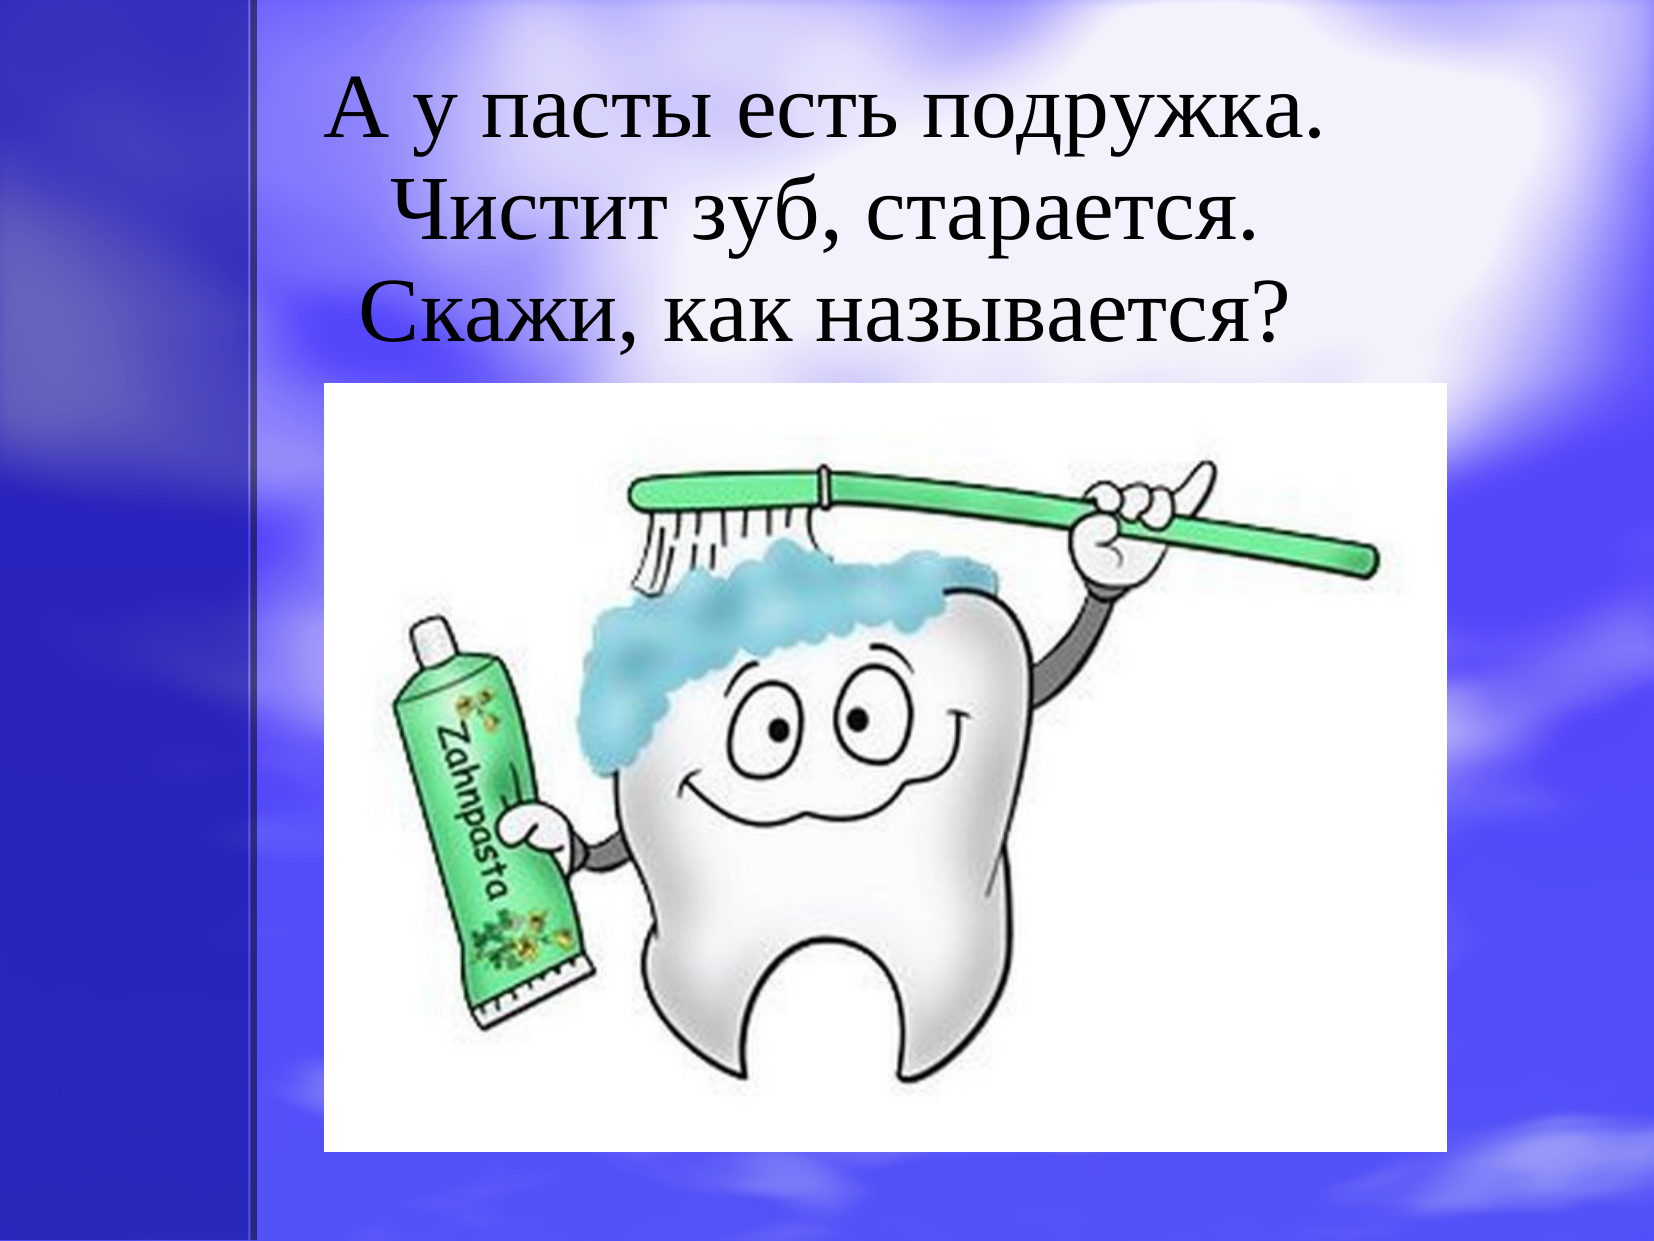

# А у пасты есть подружка. Чистит зуб, старается. Скажи, как называется?